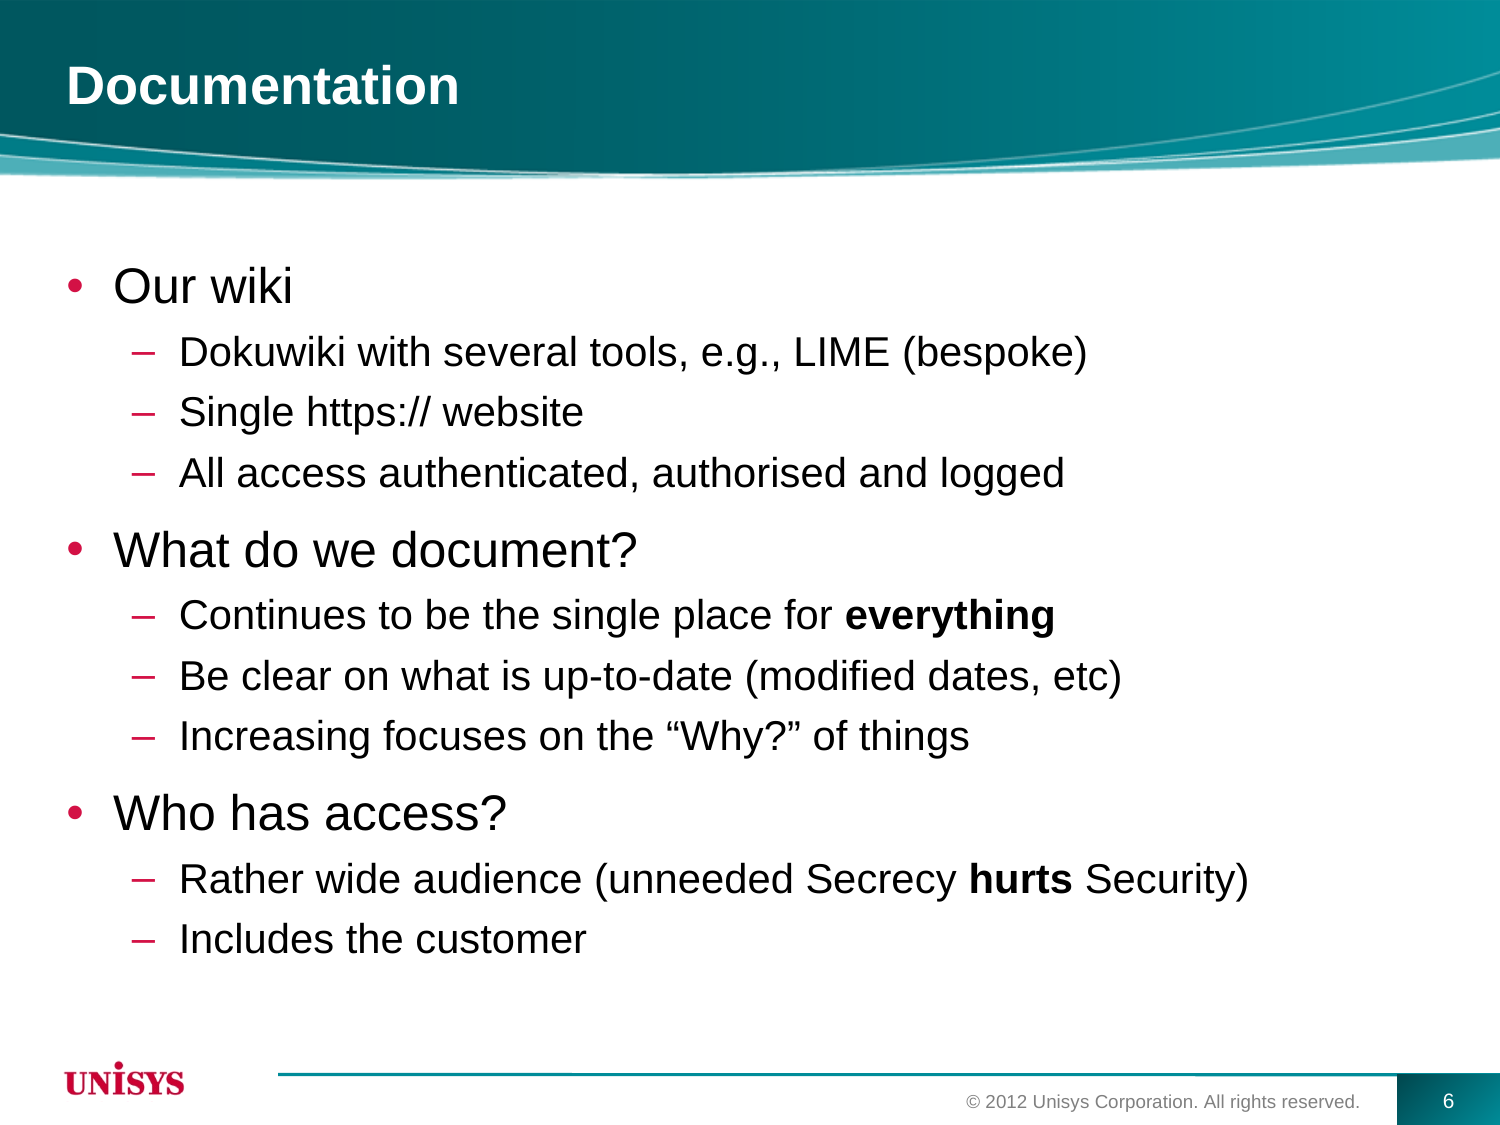

# Documentation
Our wiki
Dokuwiki with several tools, e.g., LIME (bespoke)
Single https:// website
All access authenticated, authorised and logged
What do we document?
Continues to be the single place for everything
Be clear on what is up-to-date (modified dates, etc)
Increasing focuses on the “Why?” of things
Who has access?
Rather wide audience (unneeded Secrecy hurts Security)
Includes the customer